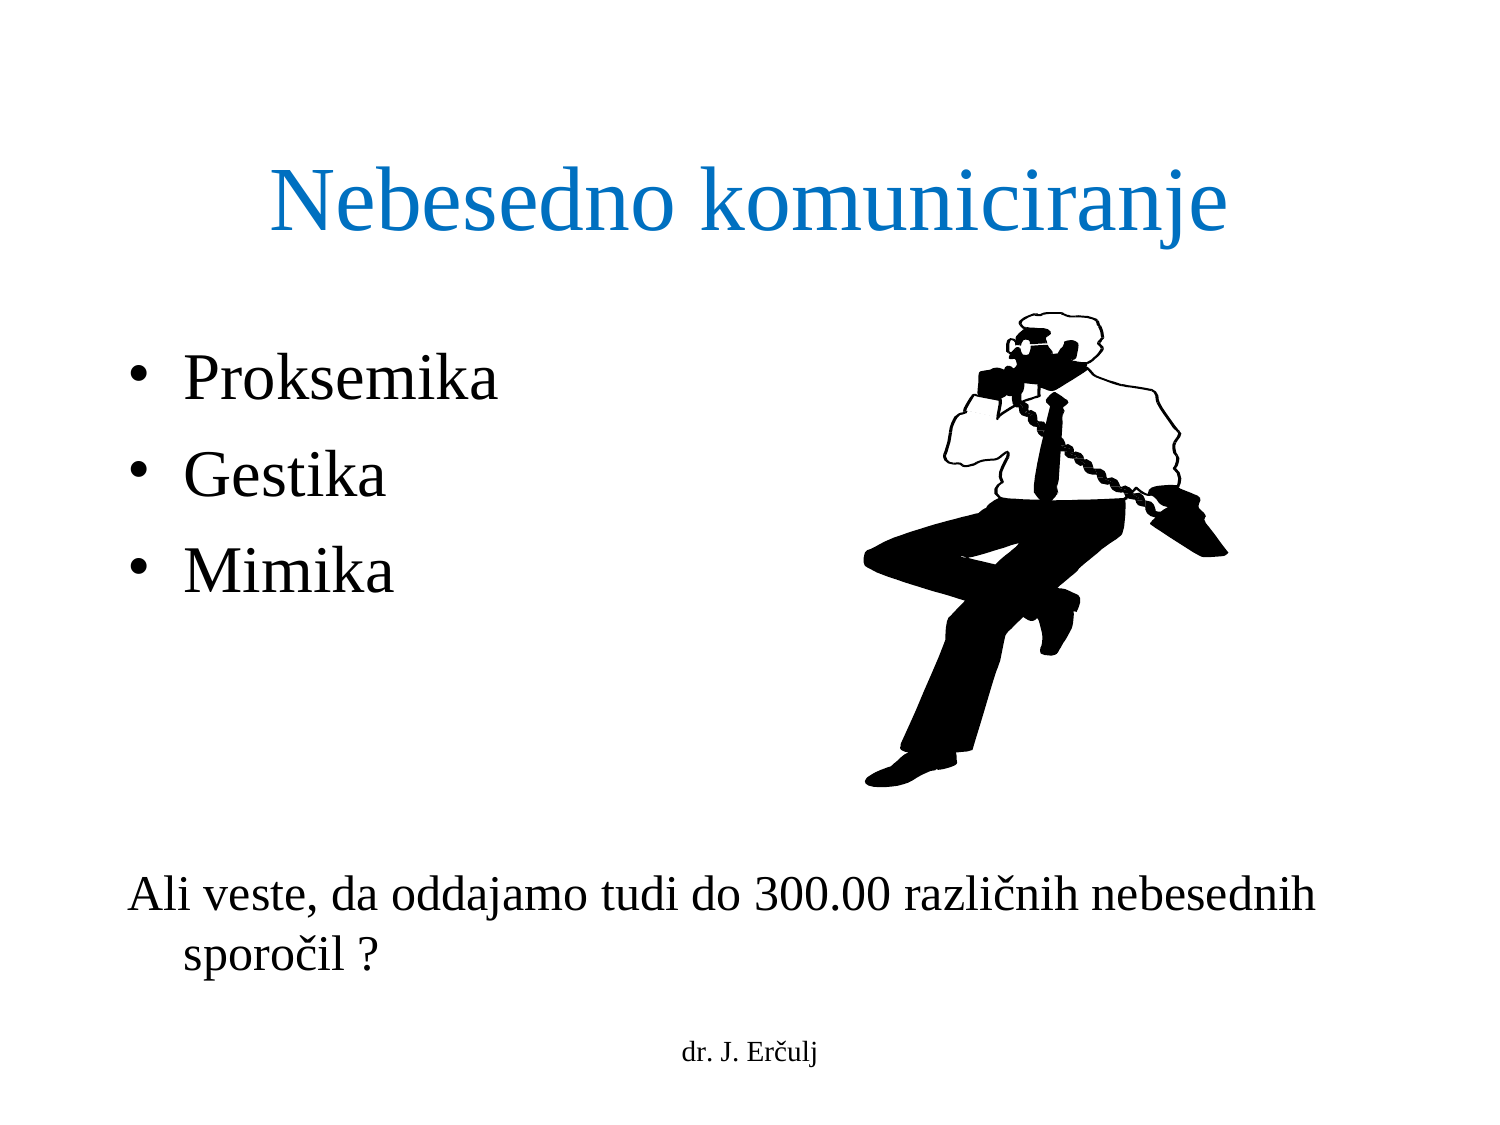

# Nebesedno komuniciranje
Proksemika
Gestika
Mimika
Ali veste, da oddajamo tudi do 300.00 različnih nebesednih sporočil ?
dr. J. Erčulj